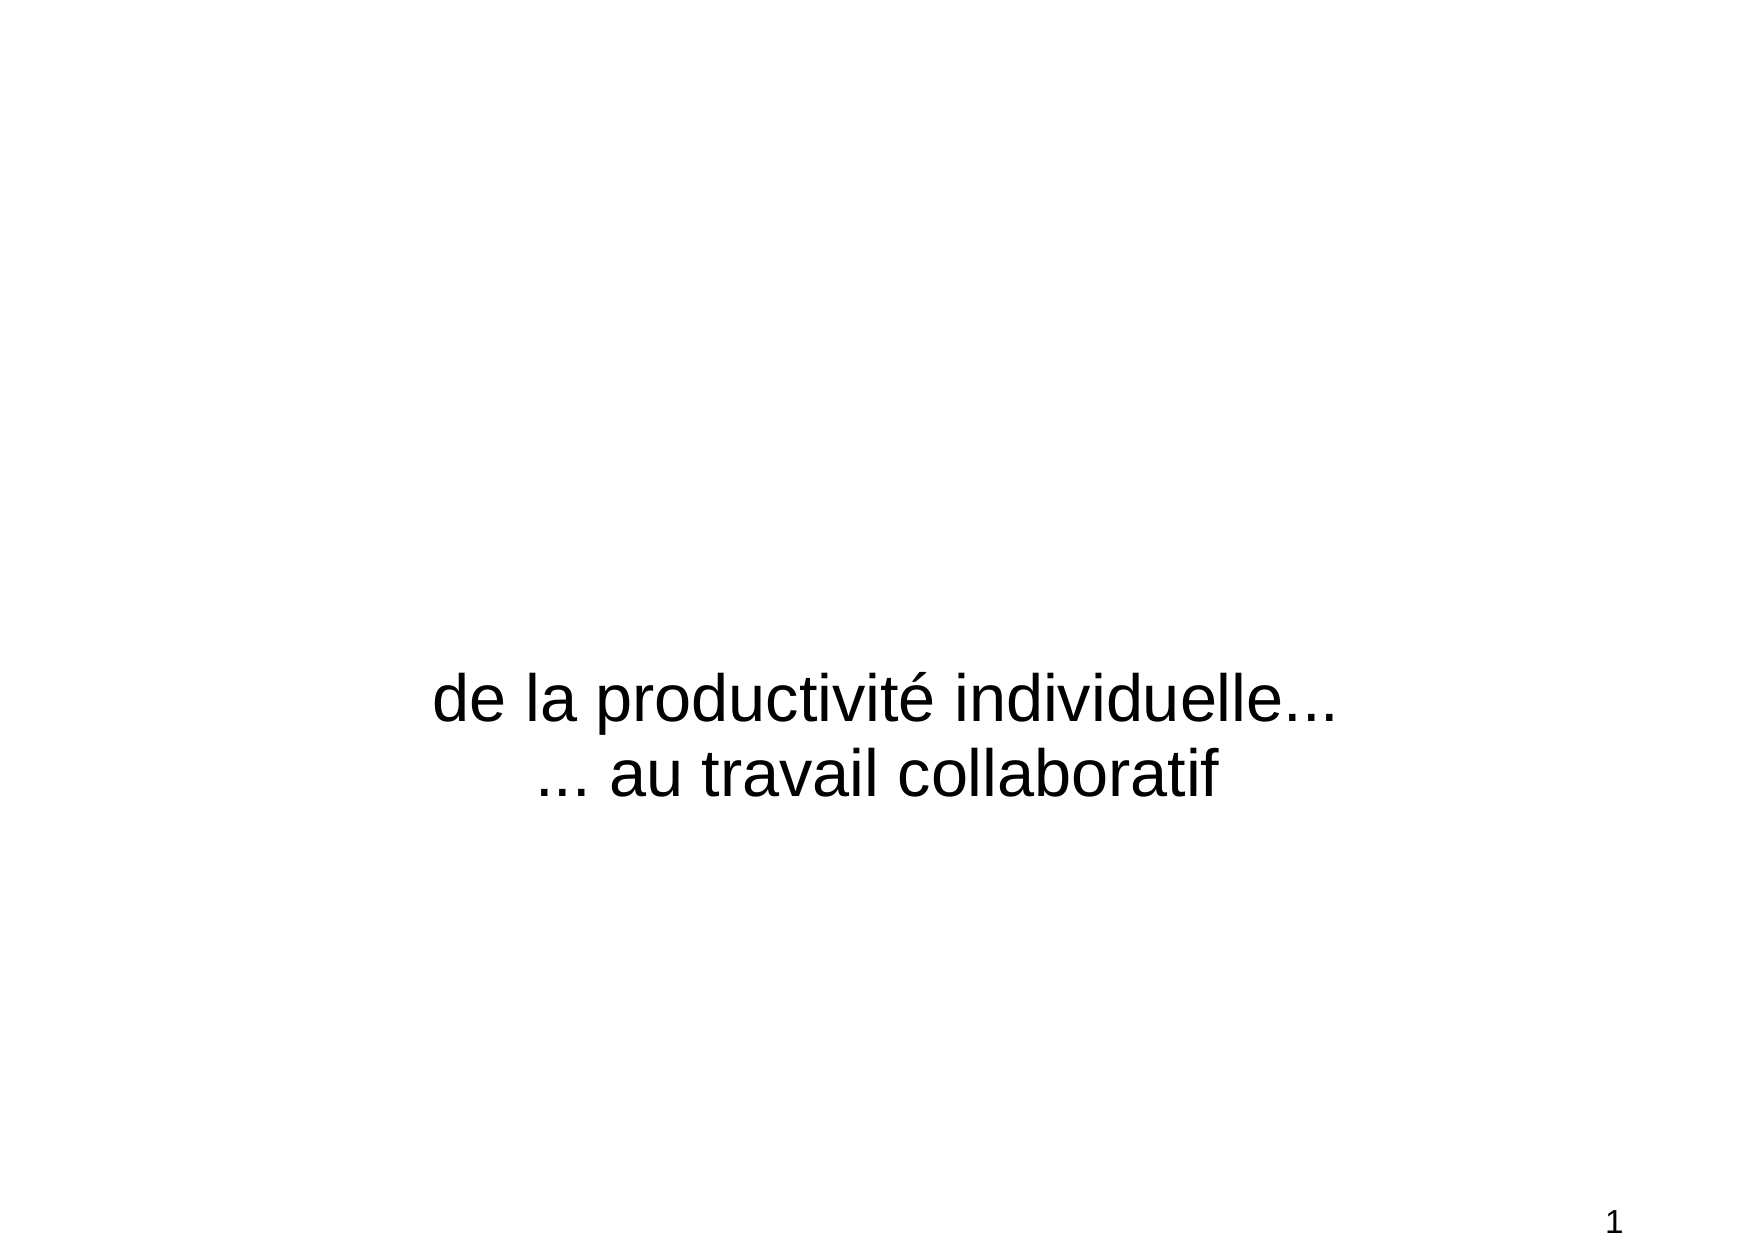

#
 de la productivité individuelle...
... au travail collaboratif